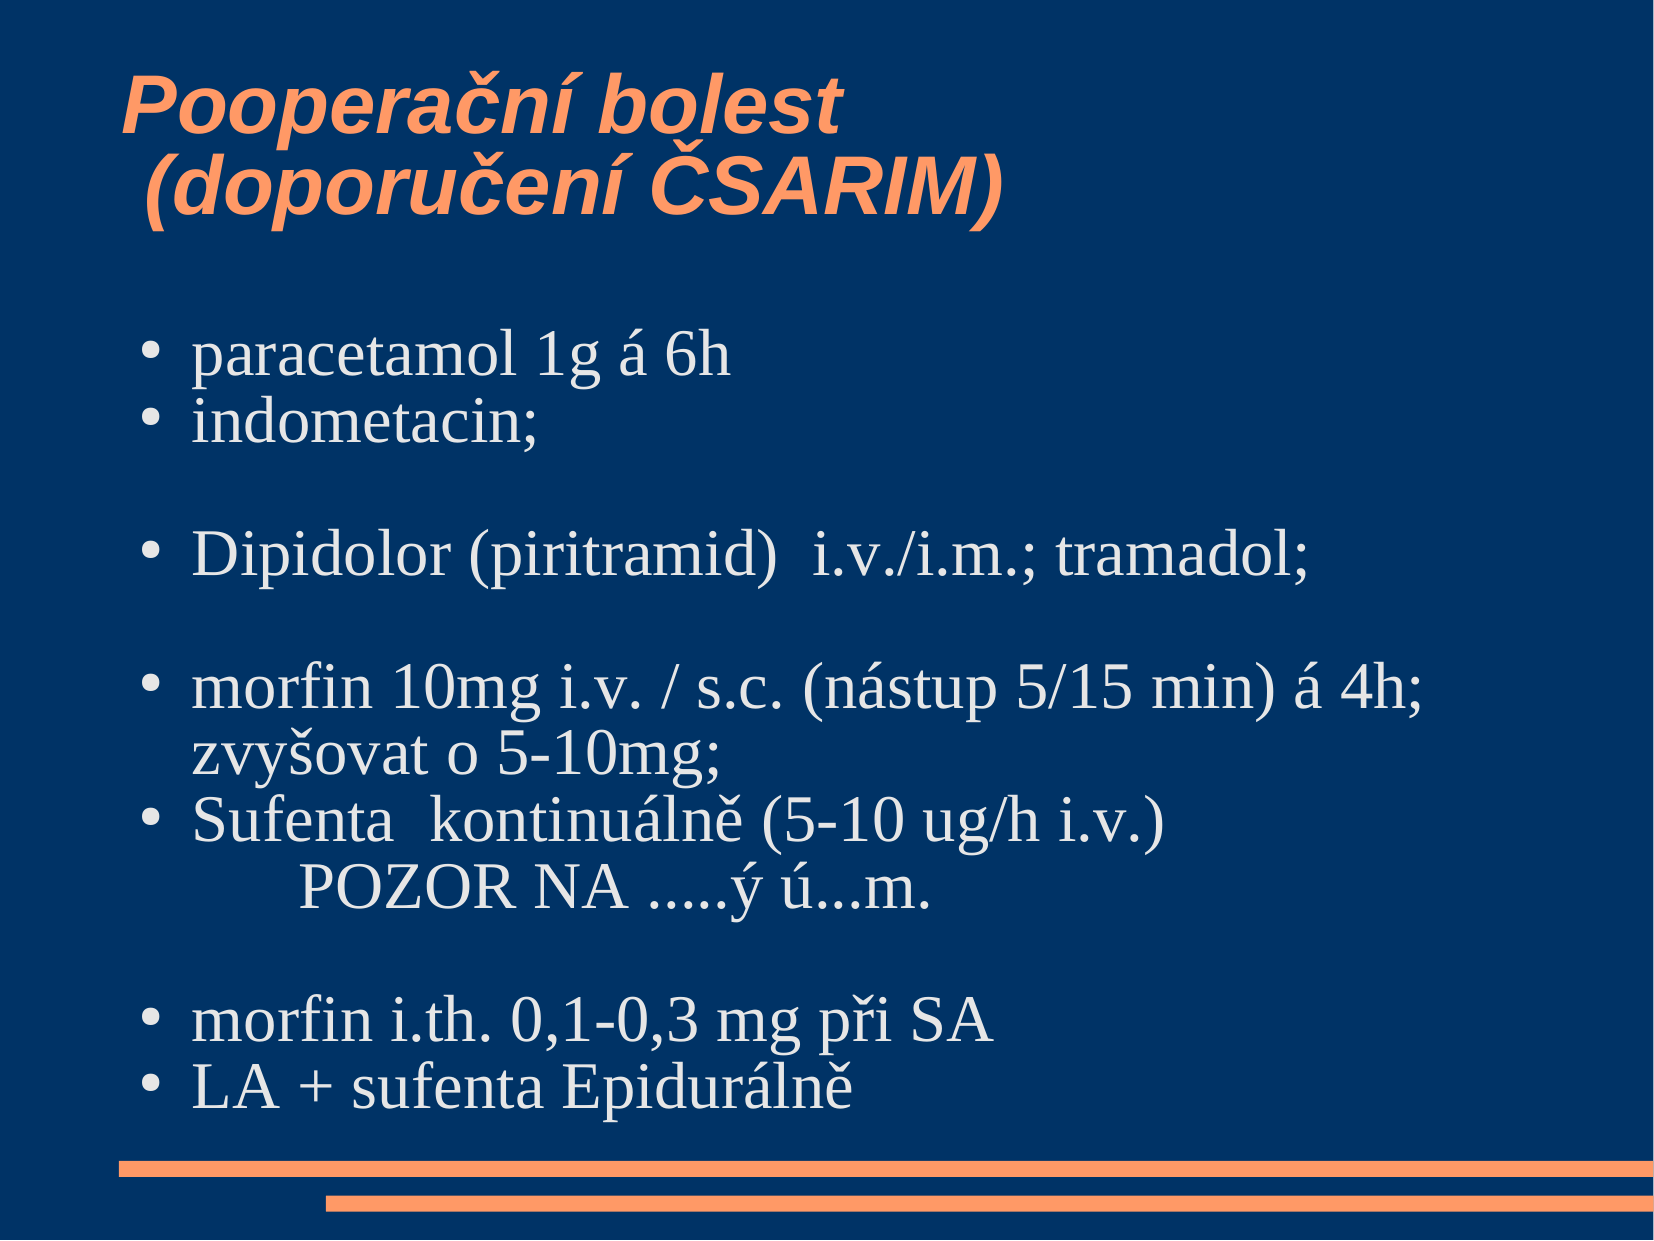

# Pooperační bolest (doporučení ČSARIM)
paracetamol 1g á 6h
indometacin;
Dipidolor (piritramid) i.v./i.m.; tramadol;
morfin 10mg i.v. / s.c. (nástup 5/15 min) á 4h; zvyšovat o 5-10mg;
Sufenta kontinuálně (5-10 ug/h i.v.)
POZOR NA .....ý ú...m.
morfin i.th. 0,1-0,3 mg při SA
LA + sufenta Epidurálně